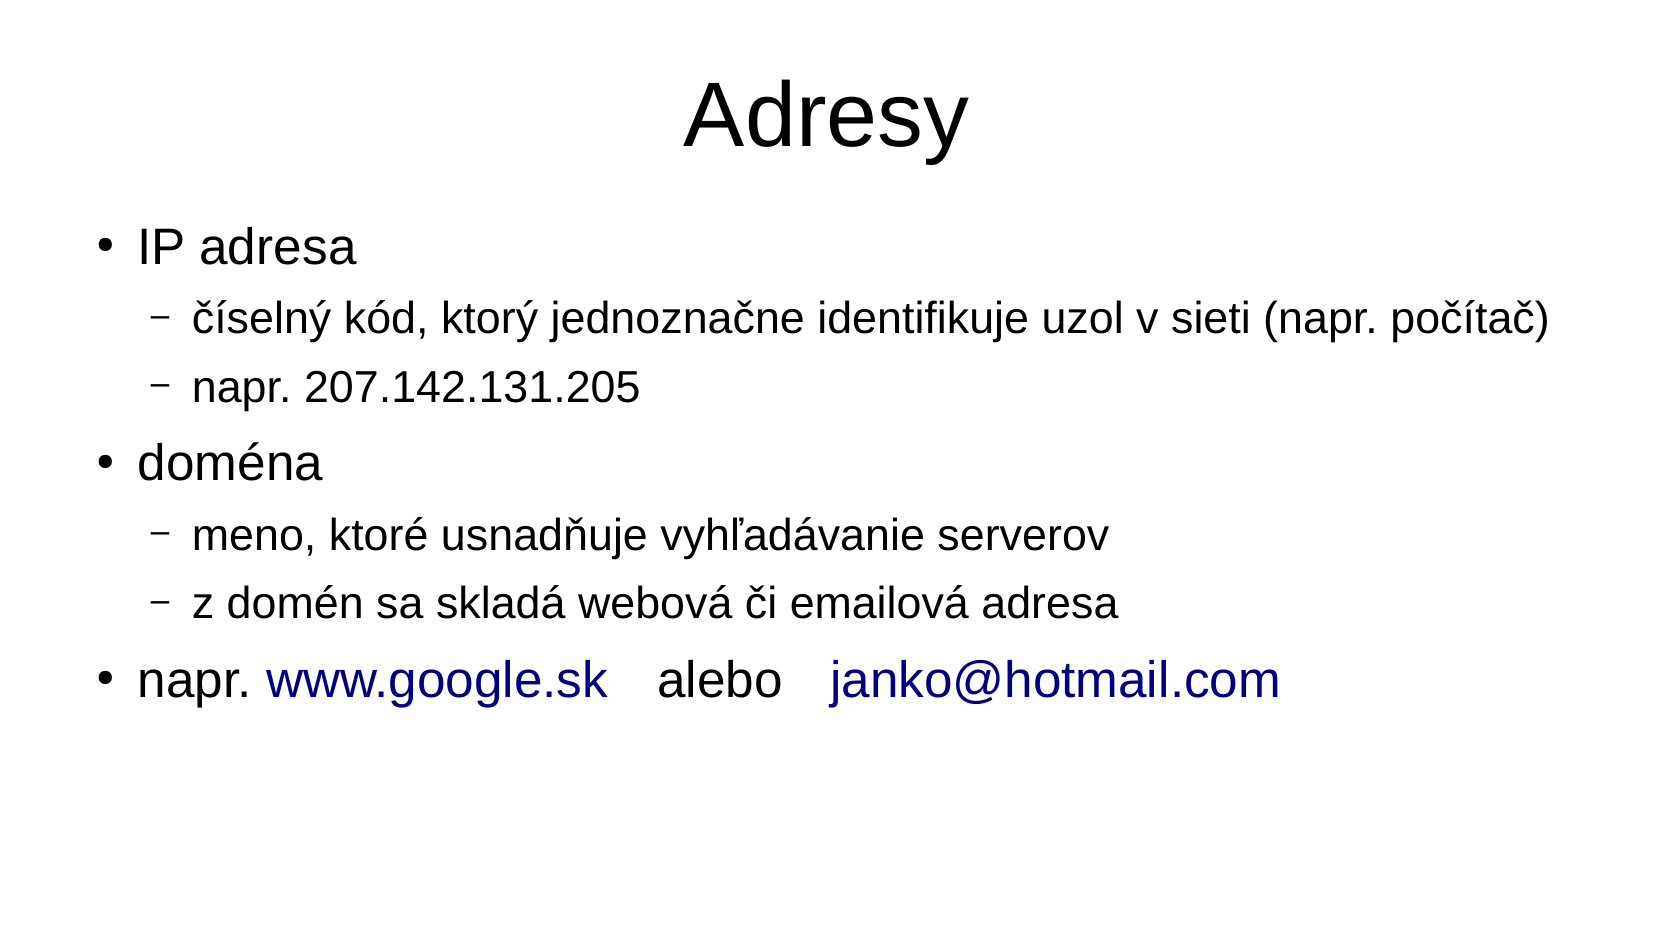

# Adresy
IP adresa
číselný kód, ktorý jednoznačne identifikuje uzol v sieti (napr. počítač)
napr. 207.142.131.205
doména
meno, ktoré usnadňuje vyhľadávanie serverov
z domén sa skladá webová či emailová adresa
napr. www.google.sk 		alebo		janko@hotmail.com